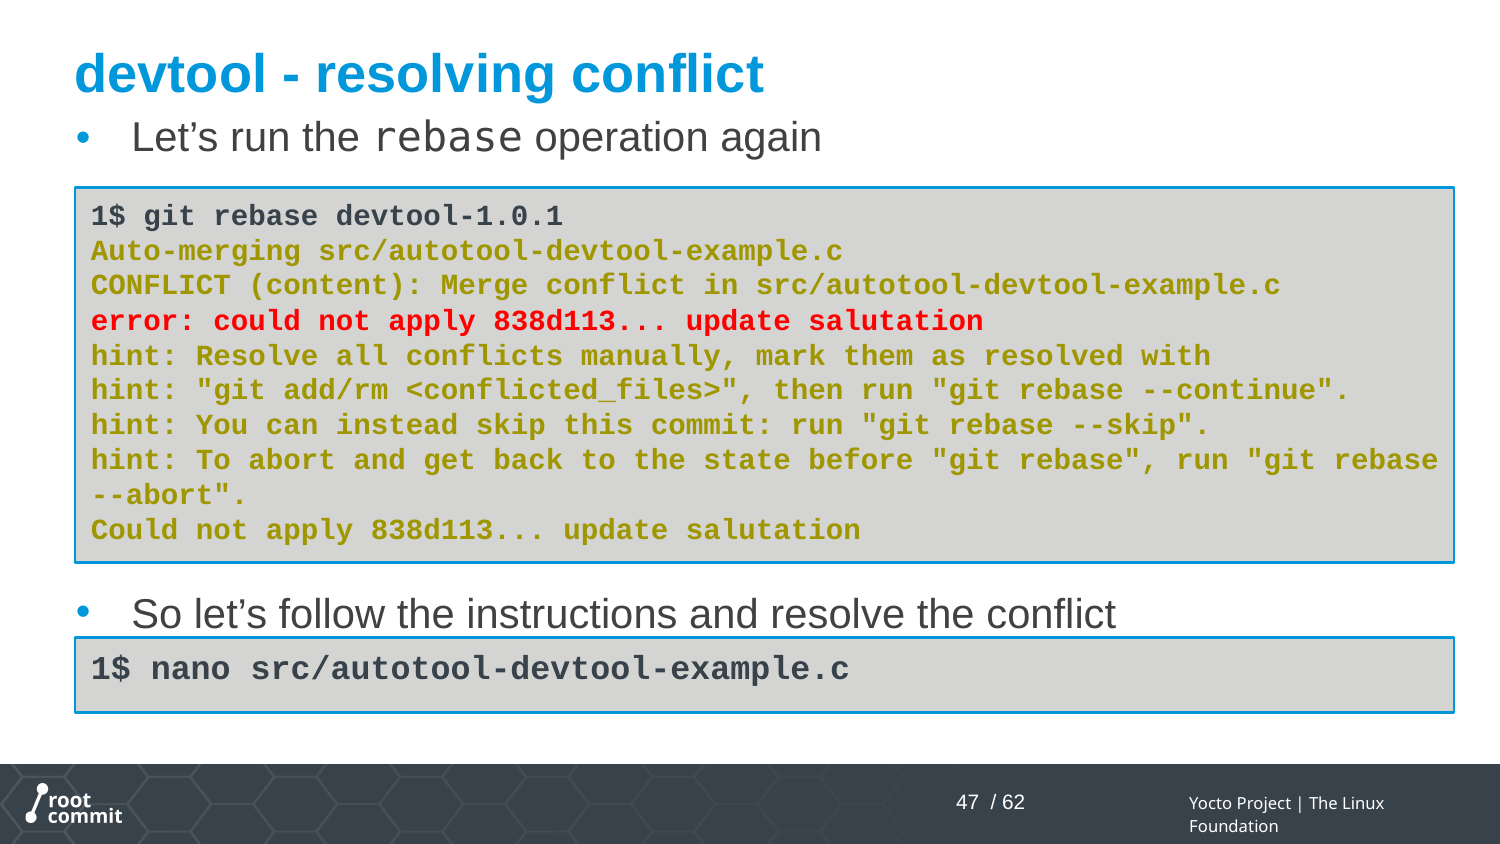

devtool - resolving conflict
Let’s run the rebase operation again
1$ git rebase devtool-1.0.1
Auto-merging src/autotool-devtool-example.c
CONFLICT (content): Merge conflict in src/autotool-devtool-example.c
error: could not apply 838d113... update salutation
hint: Resolve all conflicts manually, mark them as resolved with
hint: "git add/rm <conflicted_files>", then run "git rebase --continue".
hint: You can instead skip this commit: run "git rebase --skip".
hint: To abort and get back to the state before "git rebase", run "git rebase --abort".
Could not apply 838d113... update salutation
So let’s follow the instructions and resolve the conflict
1$ nano src/autotool-devtool-example.c